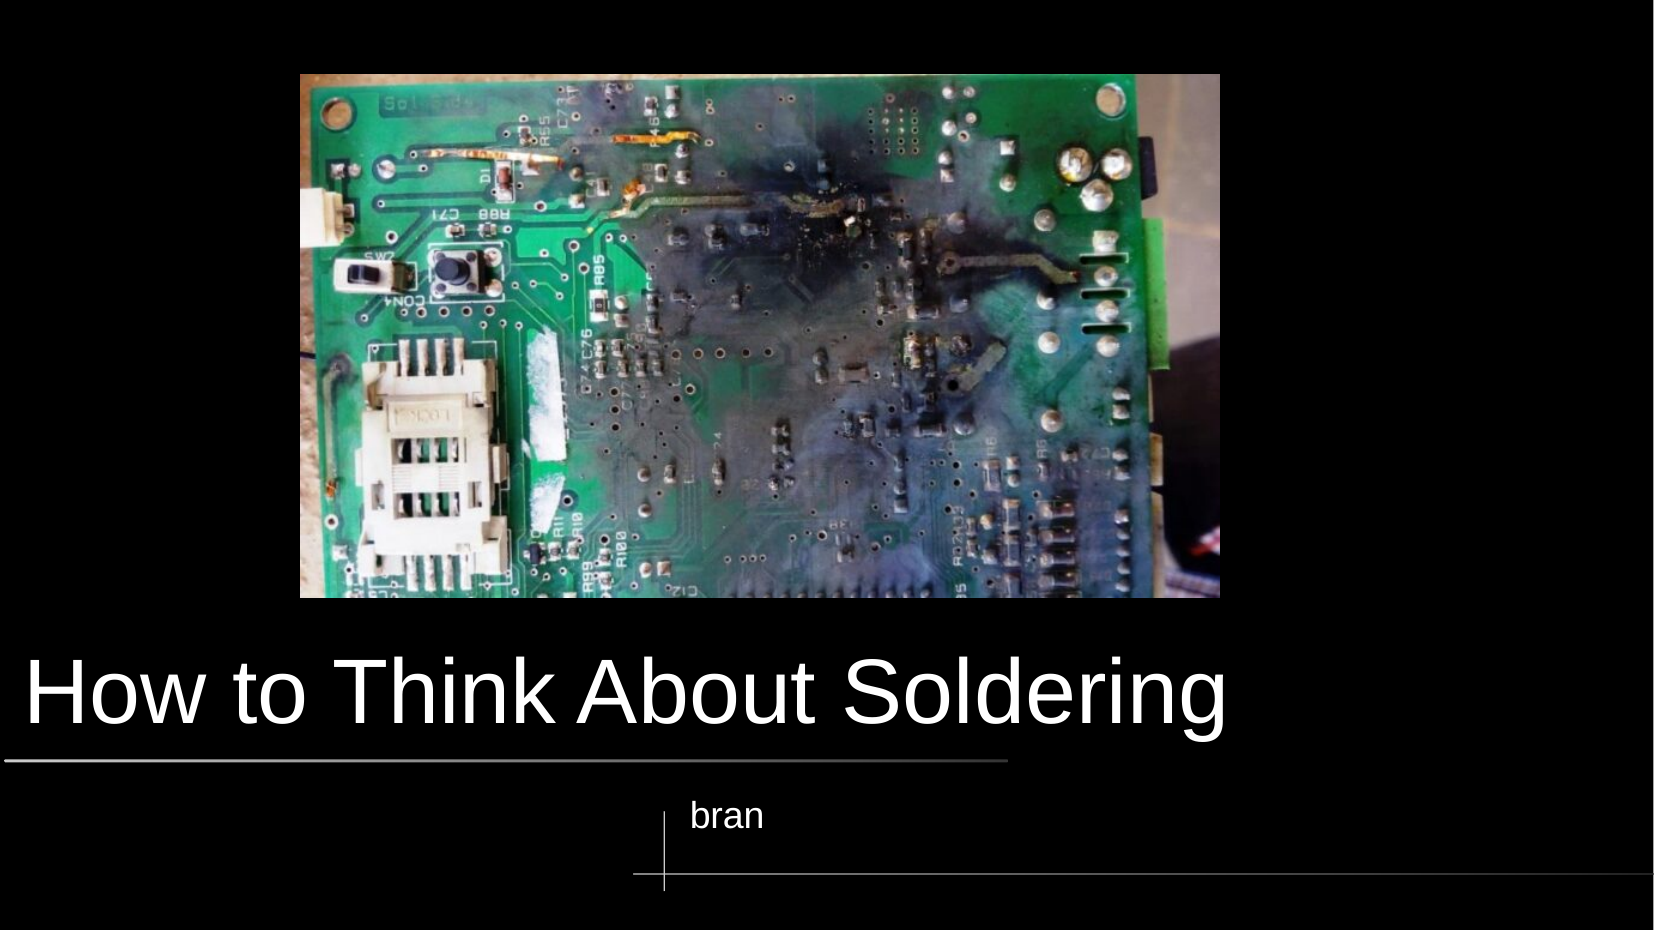

# How to Think About Soldering
bran